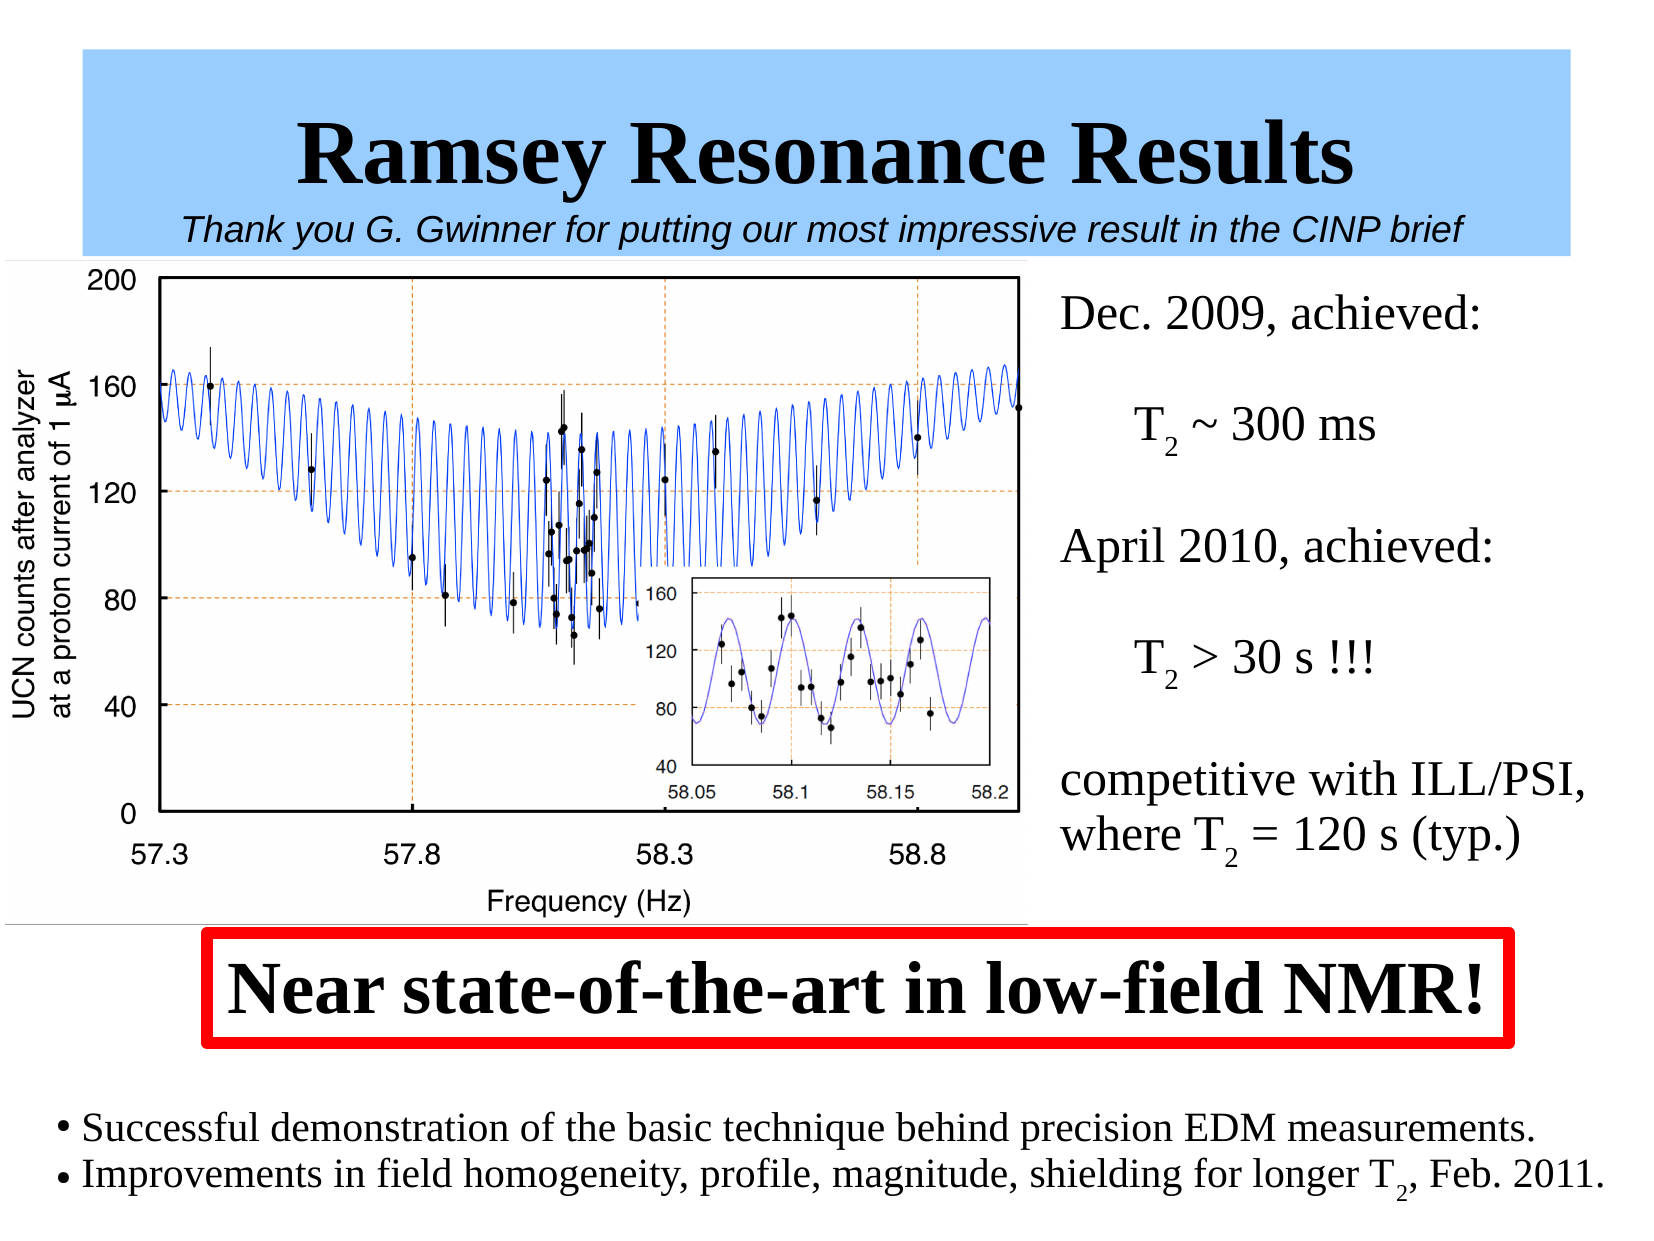

# Ramsey Resonance Results
Thank you G. Gwinner for putting our most impressive result in the CINP brief
Dec. 2009, achieved:
	T2 ~ 300 ms
April 2010, achieved:
	T2 > 30 s !!!
competitive with ILL/PSI,
where T2 = 120 s (typ.)
Near state-of-the-art in low-field NMR!
 Successful demonstration of the basic technique behind precision EDM measurements.
 Improvements in field homogeneity, profile, magnitude, shielding for longer T2, Feb. 2011.